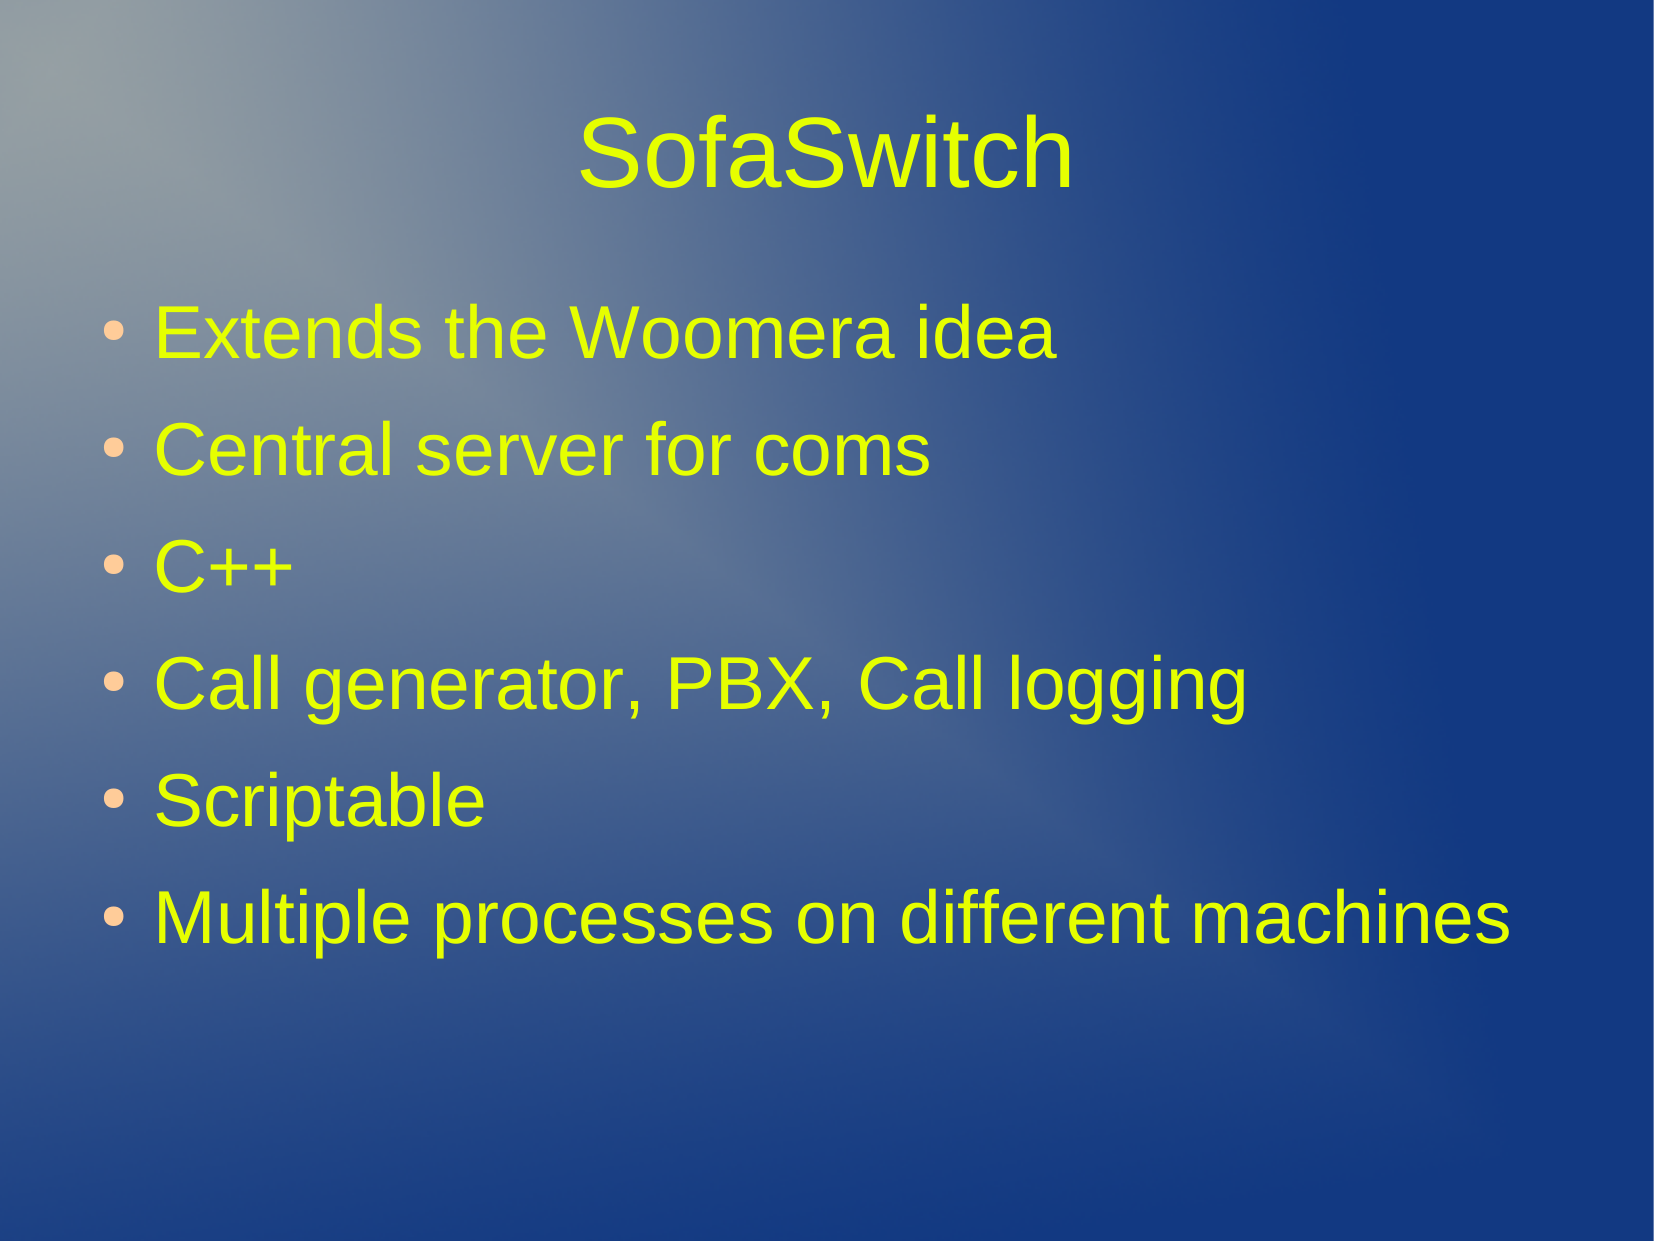

# SofaSwitch
Extends the Woomera idea
Central server for coms
C++
Call generator, PBX, Call logging
Scriptable
Multiple processes on different machines